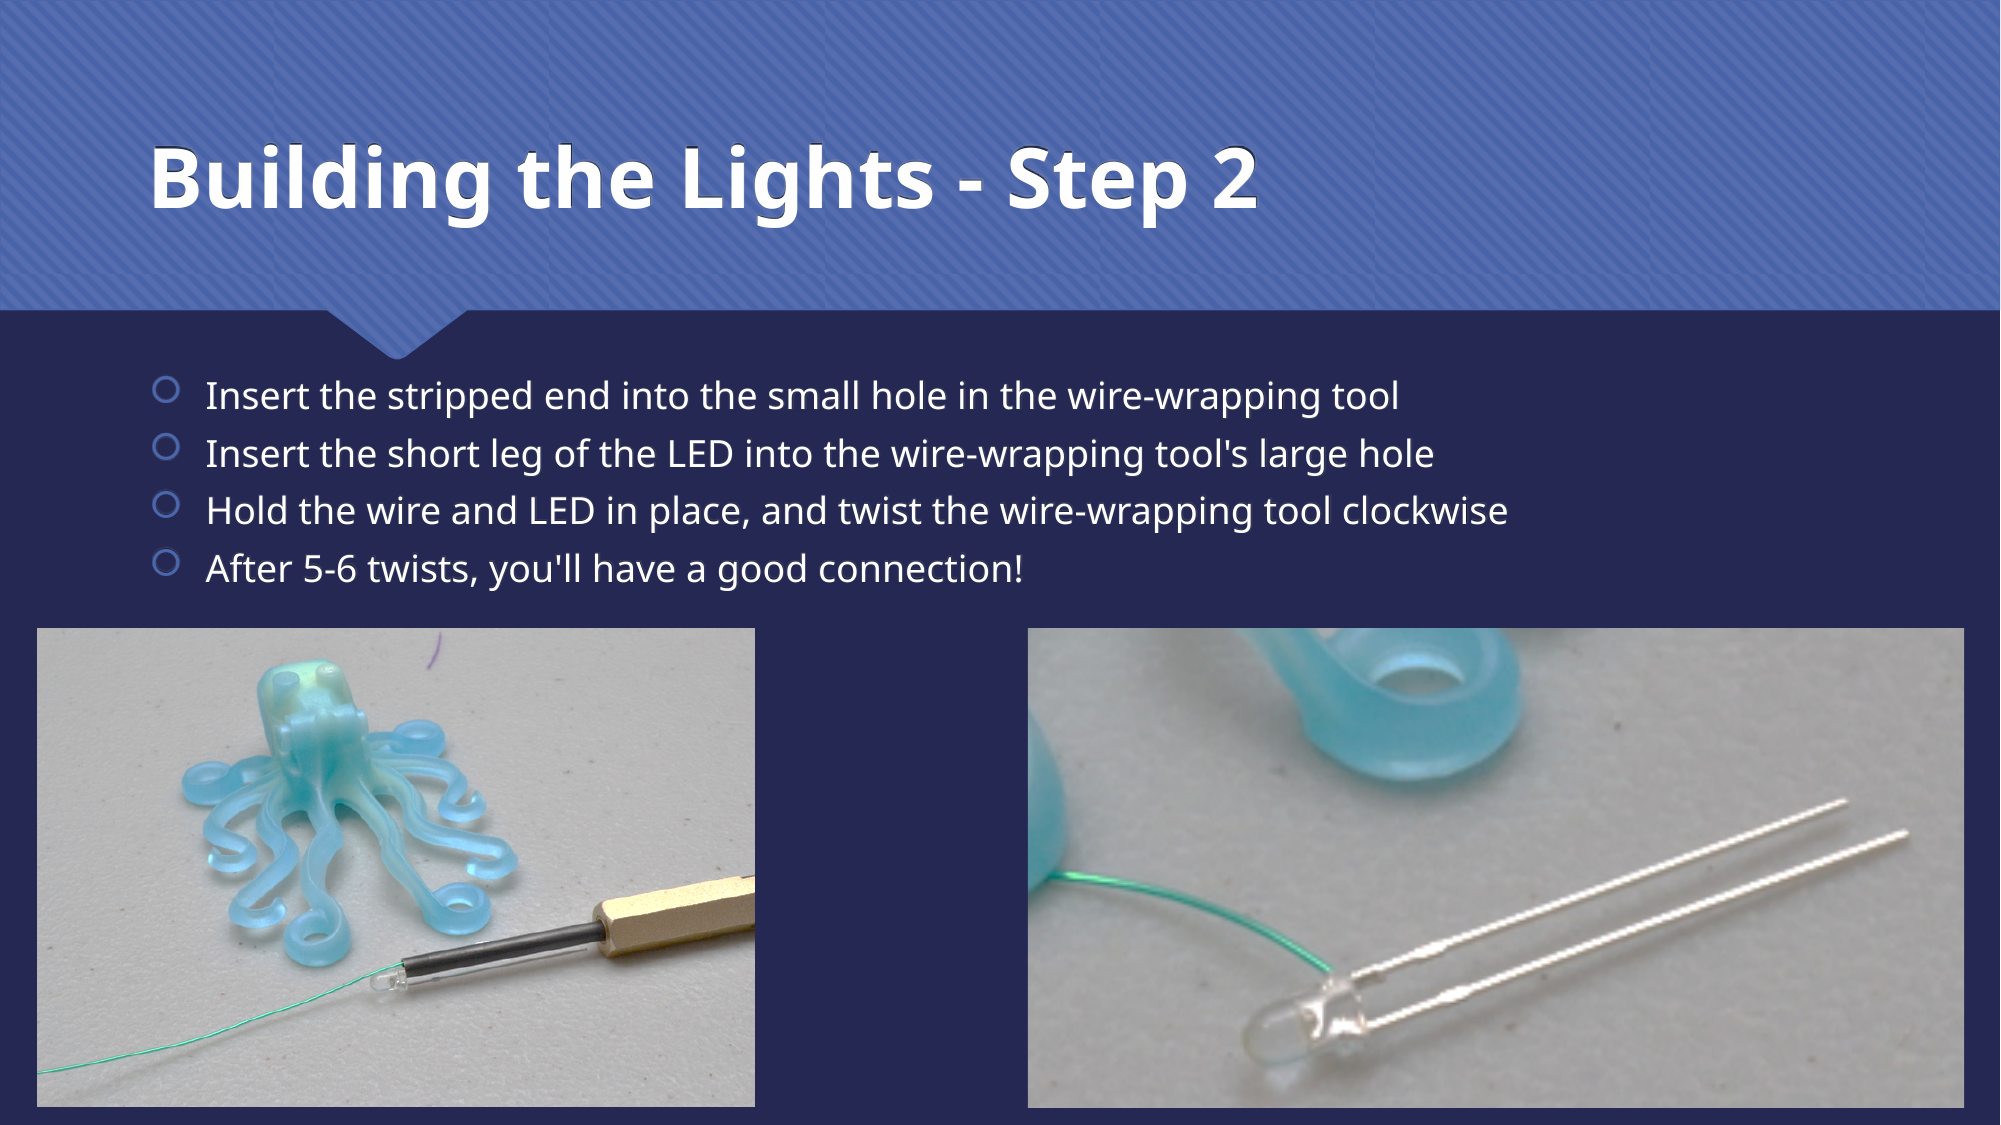

# Building the Lights - Step 2
Insert the stripped end into the small hole in the wire-wrapping tool
Insert the short leg of the LED into the wire-wrapping tool's large hole
Hold the wire and LED in place, and twist the wire-wrapping tool clockwise
After 5-6 twists, you'll have a good connection!